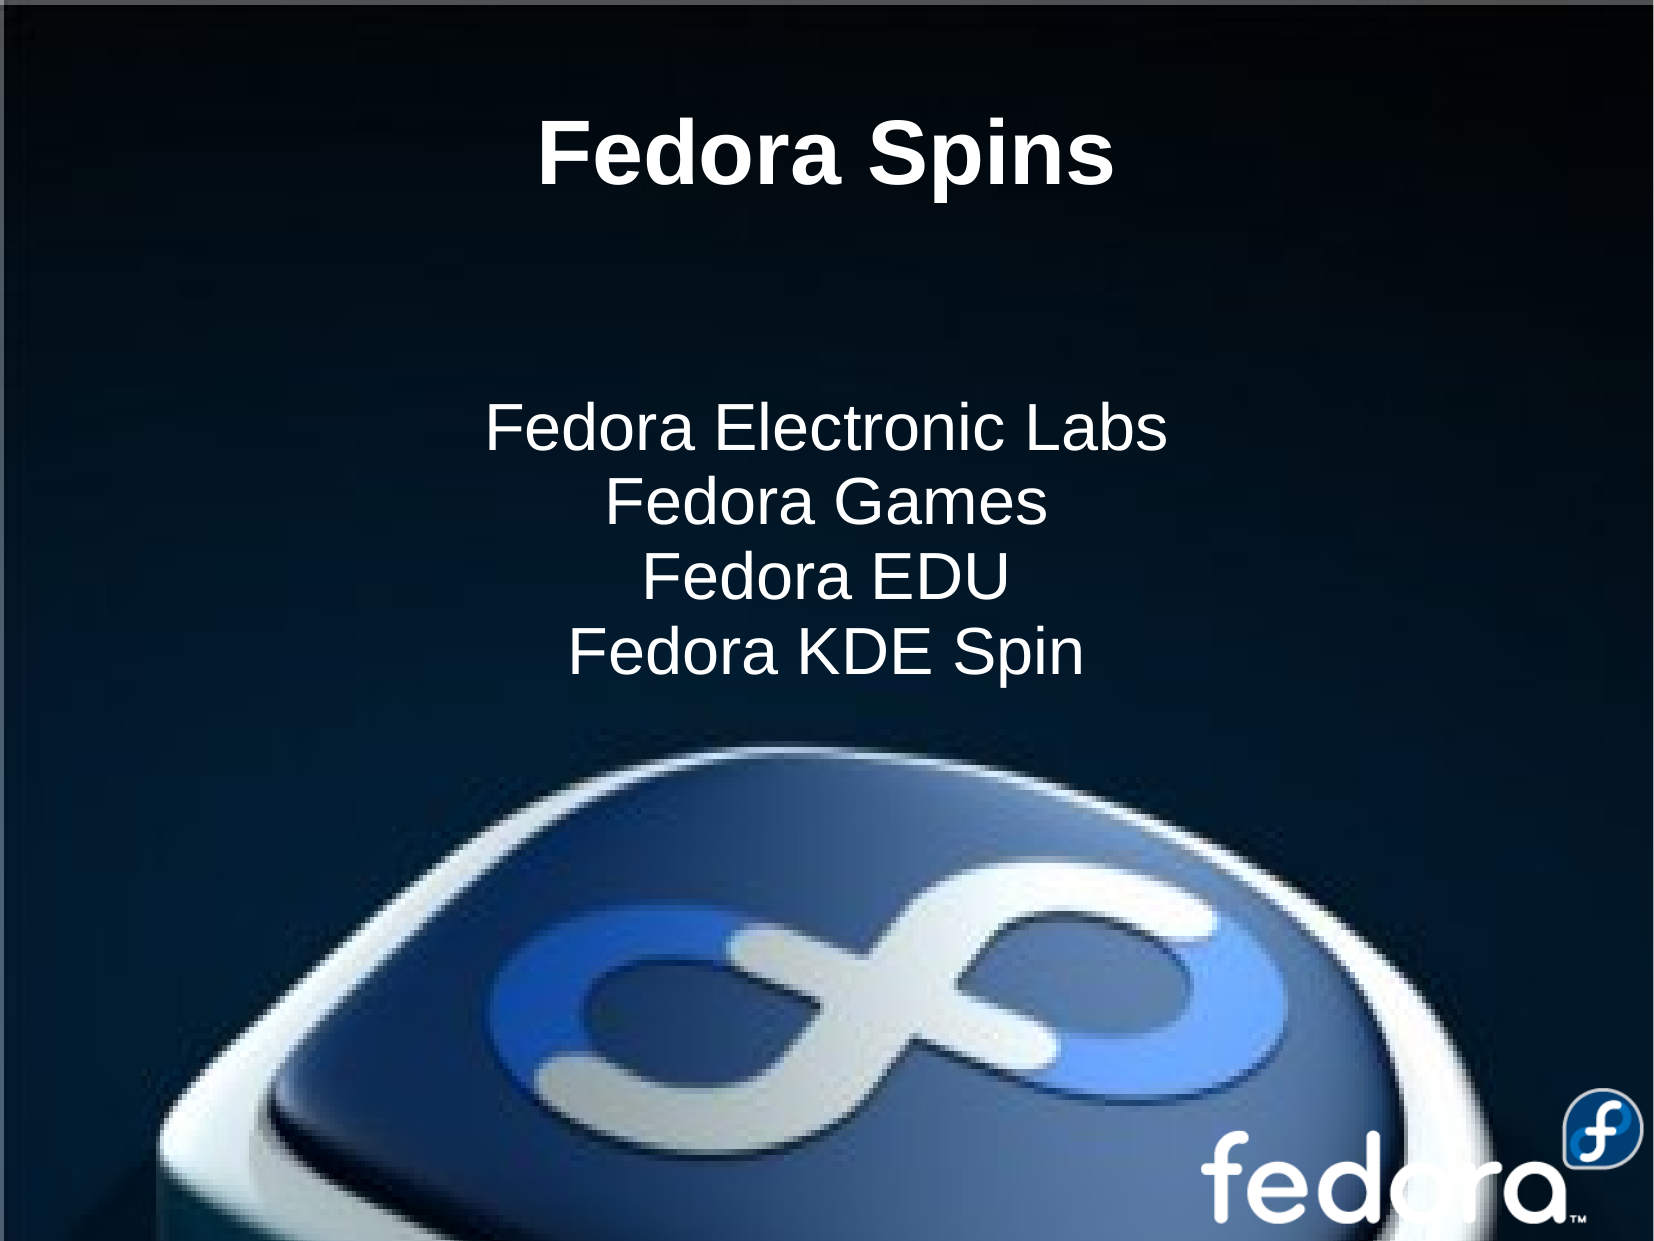

Fedora Spins
# Fedora Electronic Labs
Fedora Games
Fedora EDU
Fedora KDE Spin